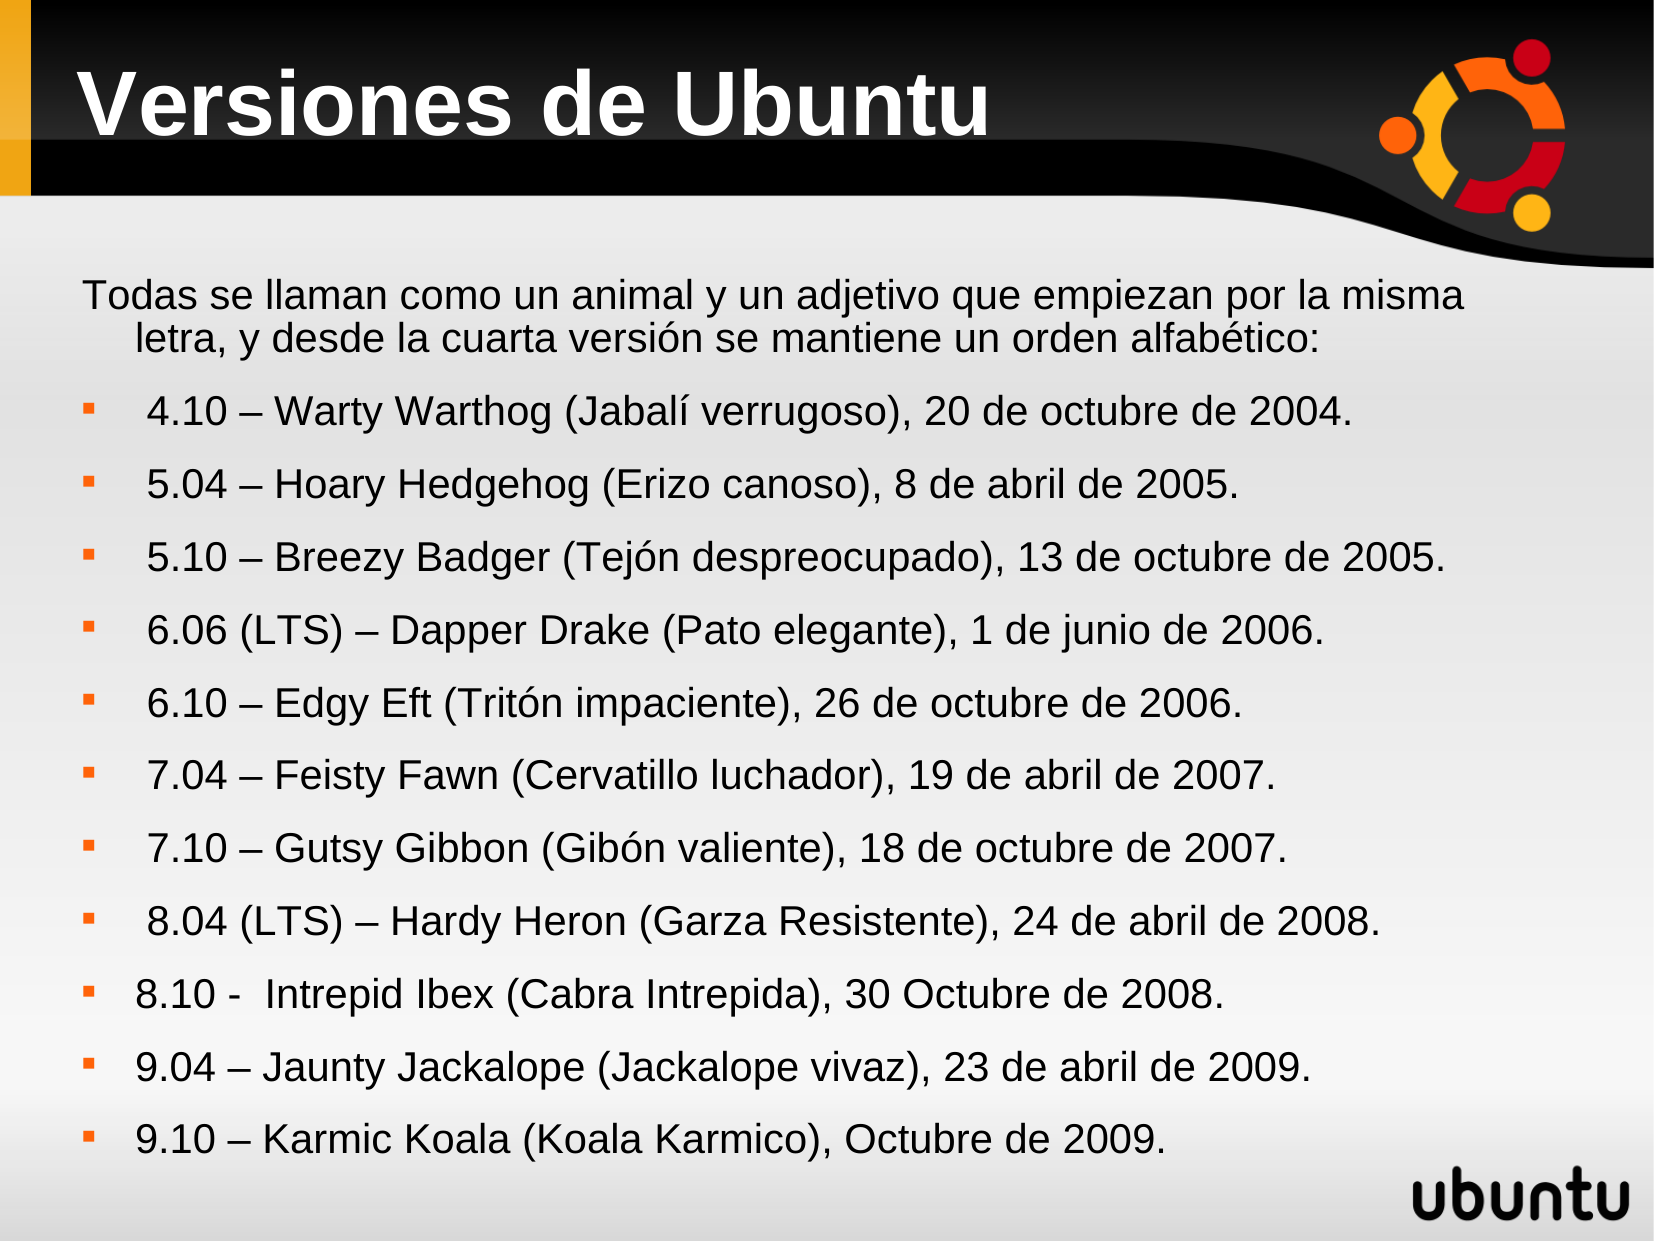

# Versiones de Ubuntu
Todas se llaman como un animal y un adjetivo que empiezan por la misma letra, y desde la cuarta versión se mantiene un orden alfabético:
 4.10 – Warty Warthog (Jabalí verrugoso), 20 de octubre de 2004.
 5.04 – Hoary Hedgehog (Erizo canoso), 8 de abril de 2005.
 5.10 – Breezy Badger (Tejón despreocupado), 13 de octubre de 2005.
 6.06 (LTS) – Dapper Drake (Pato elegante), 1 de junio de 2006.
 6.10 – Edgy Eft (Tritón impaciente), 26 de octubre de 2006.
 7.04 – Feisty Fawn (Cervatillo luchador), 19 de abril de 2007.
 7.10 – Gutsy Gibbon (Gibón valiente), 18 de octubre de 2007.
 8.04 (LTS) – Hardy Heron (Garza Resistente), 24 de abril de 2008.
8.10 - Intrepid Ibex (Cabra Intrepida), 30 Octubre de 2008.
9.04 – Jaunty Jackalope (Jackalope vivaz), 23 de abril de 2009.
9.10 – Karmic Koala (Koala Karmico), Octubre de 2009.